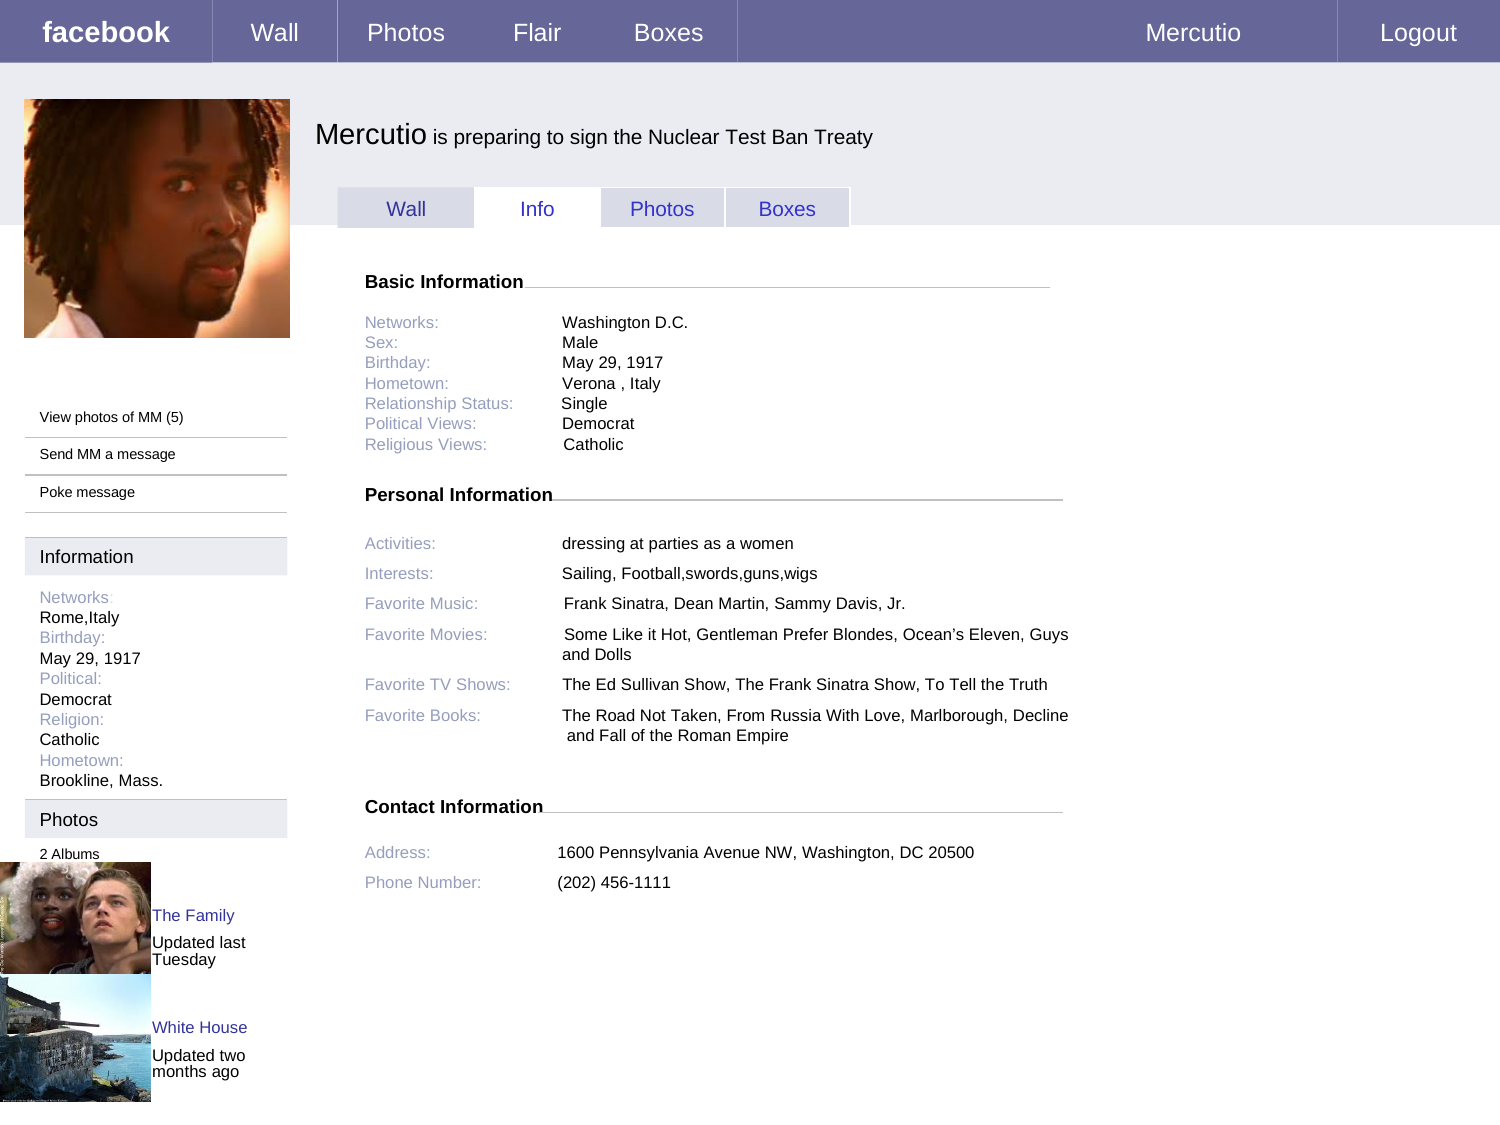

# facebook
Wall
Photos
Flair
Boxes
Mercutio
Logout
Mercutio is preparing to sign the Nuclear Test Ban Treaty
Wall
Info
Photos
Boxes
Basic Information
Networks: 	 Washington D.C.
Sex: 	 Male
Birthday: 	 May 29, 1917
Hometown: 	 Verona , Italy
Relationship Status: Single
Political Views:	 Democrat
Religious Views: Catholic
View photos of MM (5)
Send MM a message
Poke message
Personal Information
Activities: 	 dressing at parties as a women
Interests: Sailing, Football,swords,guns,wigs
Favorite Music: Frank Sinatra, Dean Martin, Sammy Davis, Jr.
Favorite Movies: Some Like it Hot, Gentleman Prefer Blondes, Ocean’s Eleven, Guys 	 and Dolls
Favorite TV Shows:	 The Ed Sullivan Show, The Frank Sinatra Show, To Tell the Truth
Favorite Books:	 The Road Not Taken, From Russia With Love, Marlborough, Decline 	 and Fall of the Roman Empire
Information
Networks:
Rome,Italy
Birthday:
May 29, 1917
Political:
Democrat
Religion:
Catholic
Hometown:
Brookline, Mass.
Contact Information
Photos
Address:	 1600 Pennsylvania Avenue NW, Washington, DC 20500
Phone Number:	 (202) 456-1111
2 Albums
The Family
Updated last Tuesday
White House
Updated two months ago